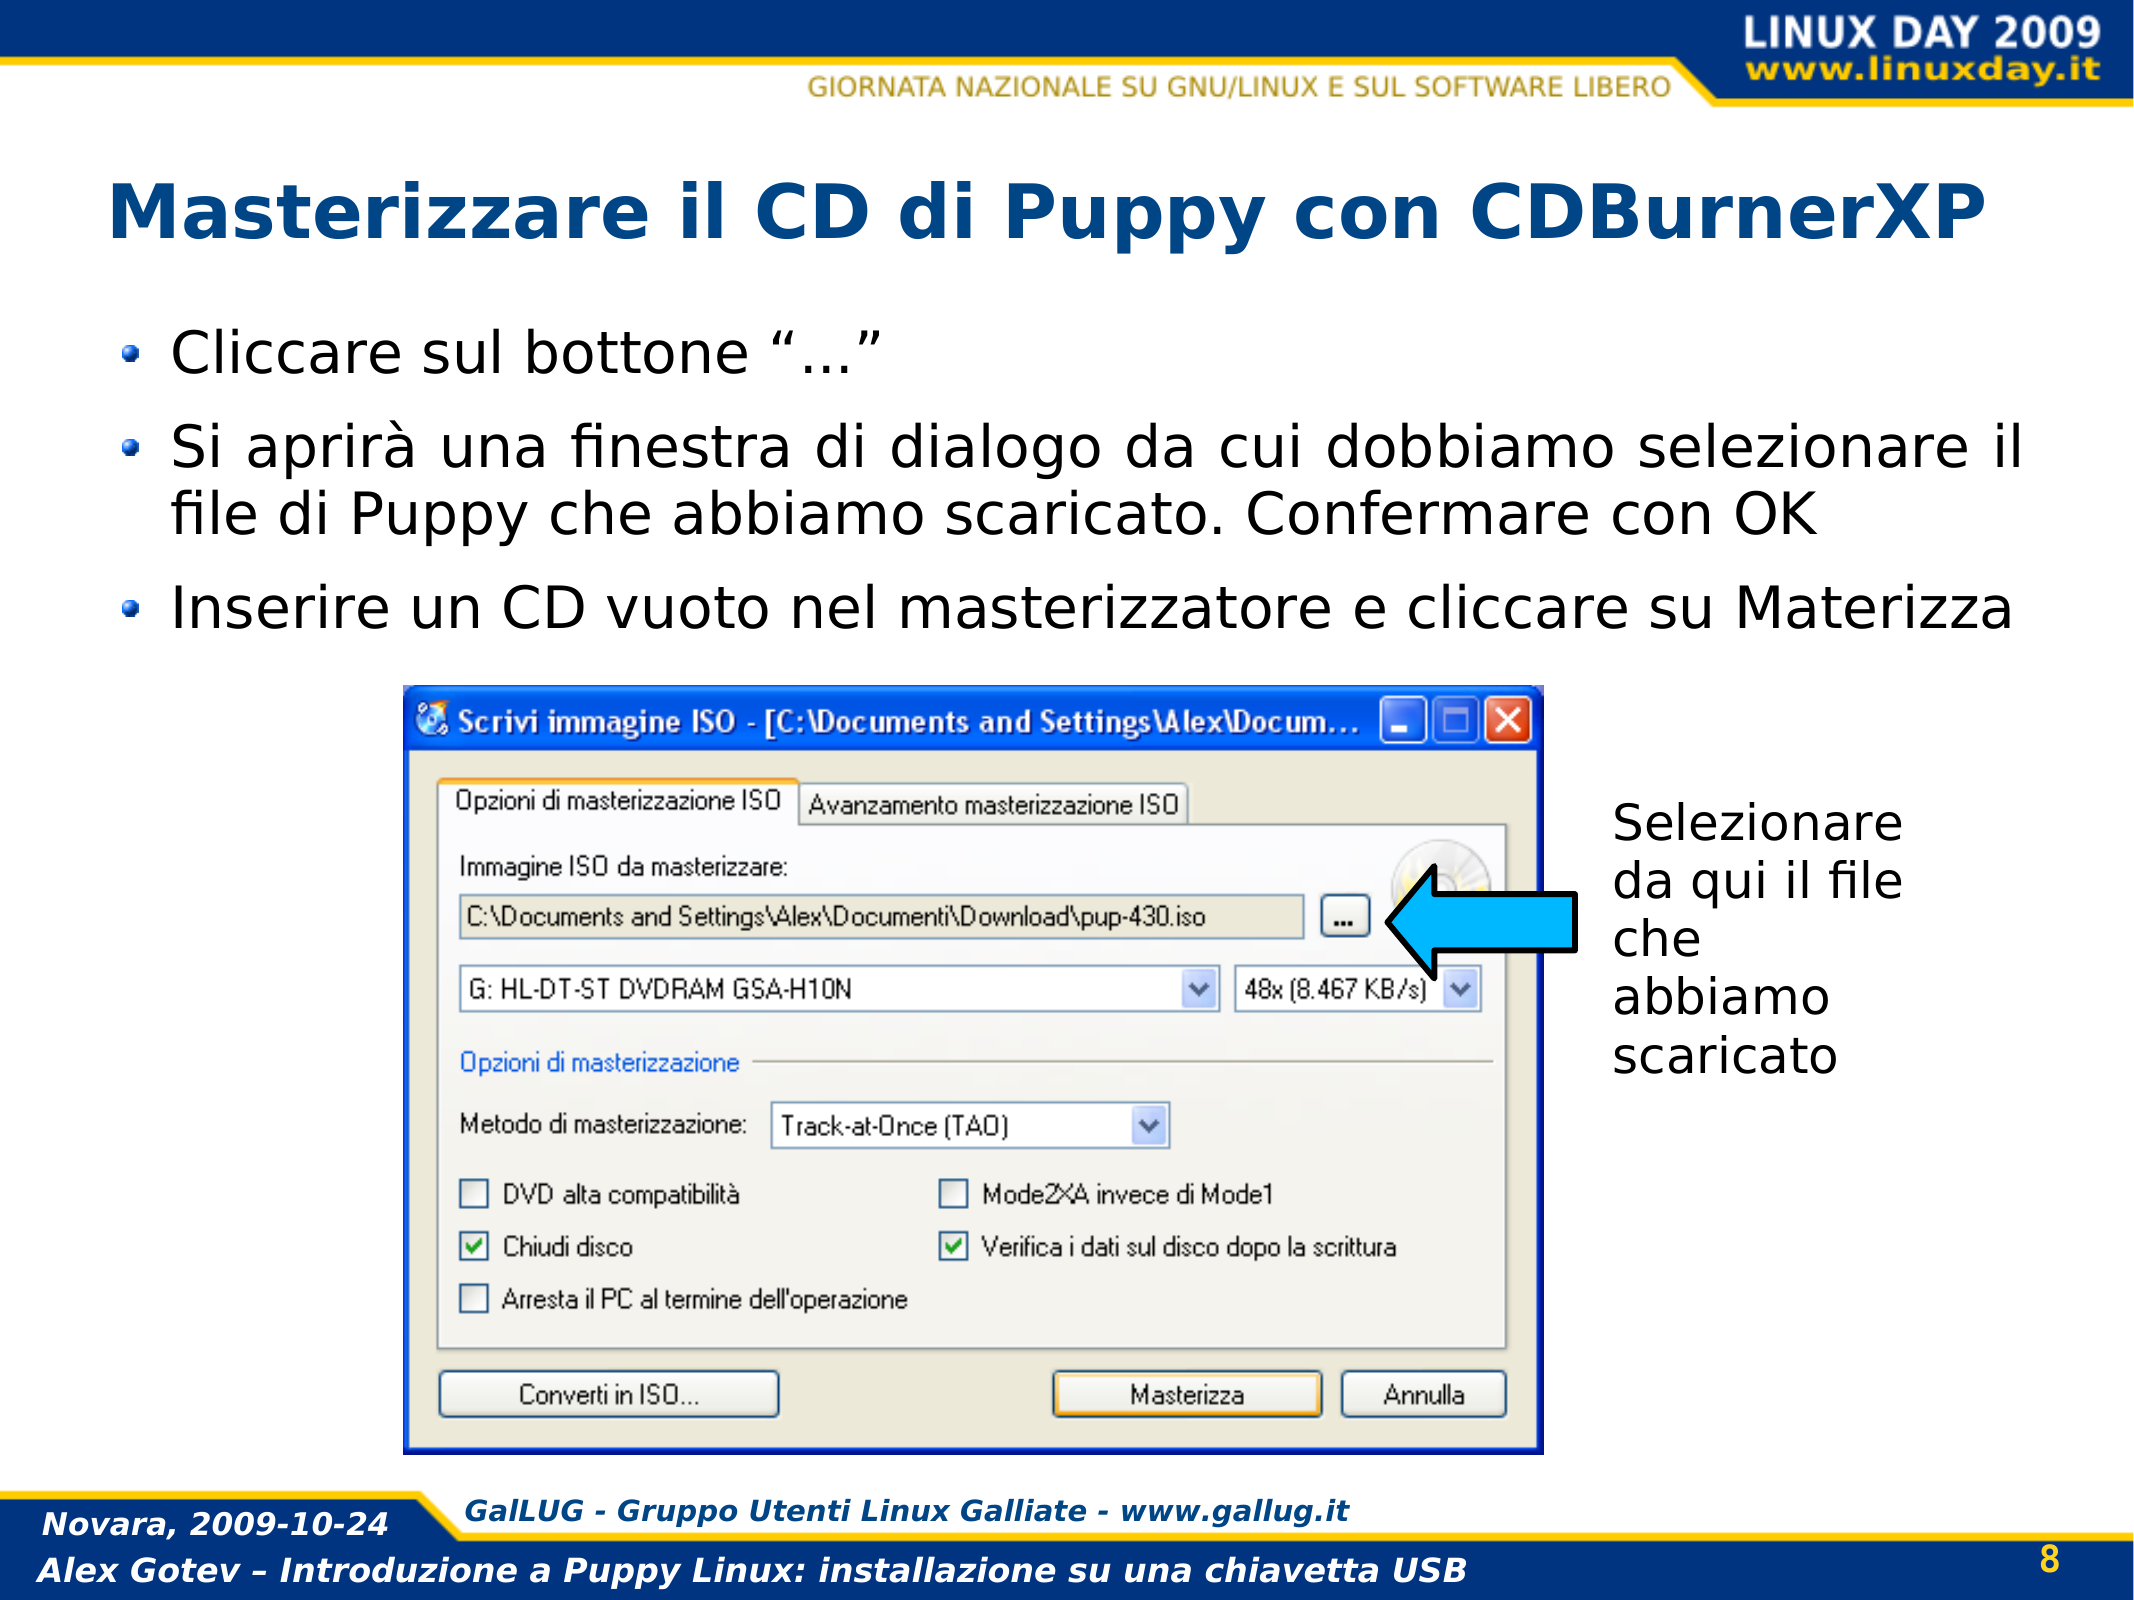

# Masterizzare il CD di Puppy con CDBurnerXP
Cliccare sul bottone “...”
Si aprirà una finestra di dialogo da cui dobbiamo selezionare il file di Puppy che abbiamo scaricato. Confermare con OK
Inserire un CD vuoto nel masterizzatore e cliccare su Materizza
Selezionare da qui il file che abbiamo scaricato